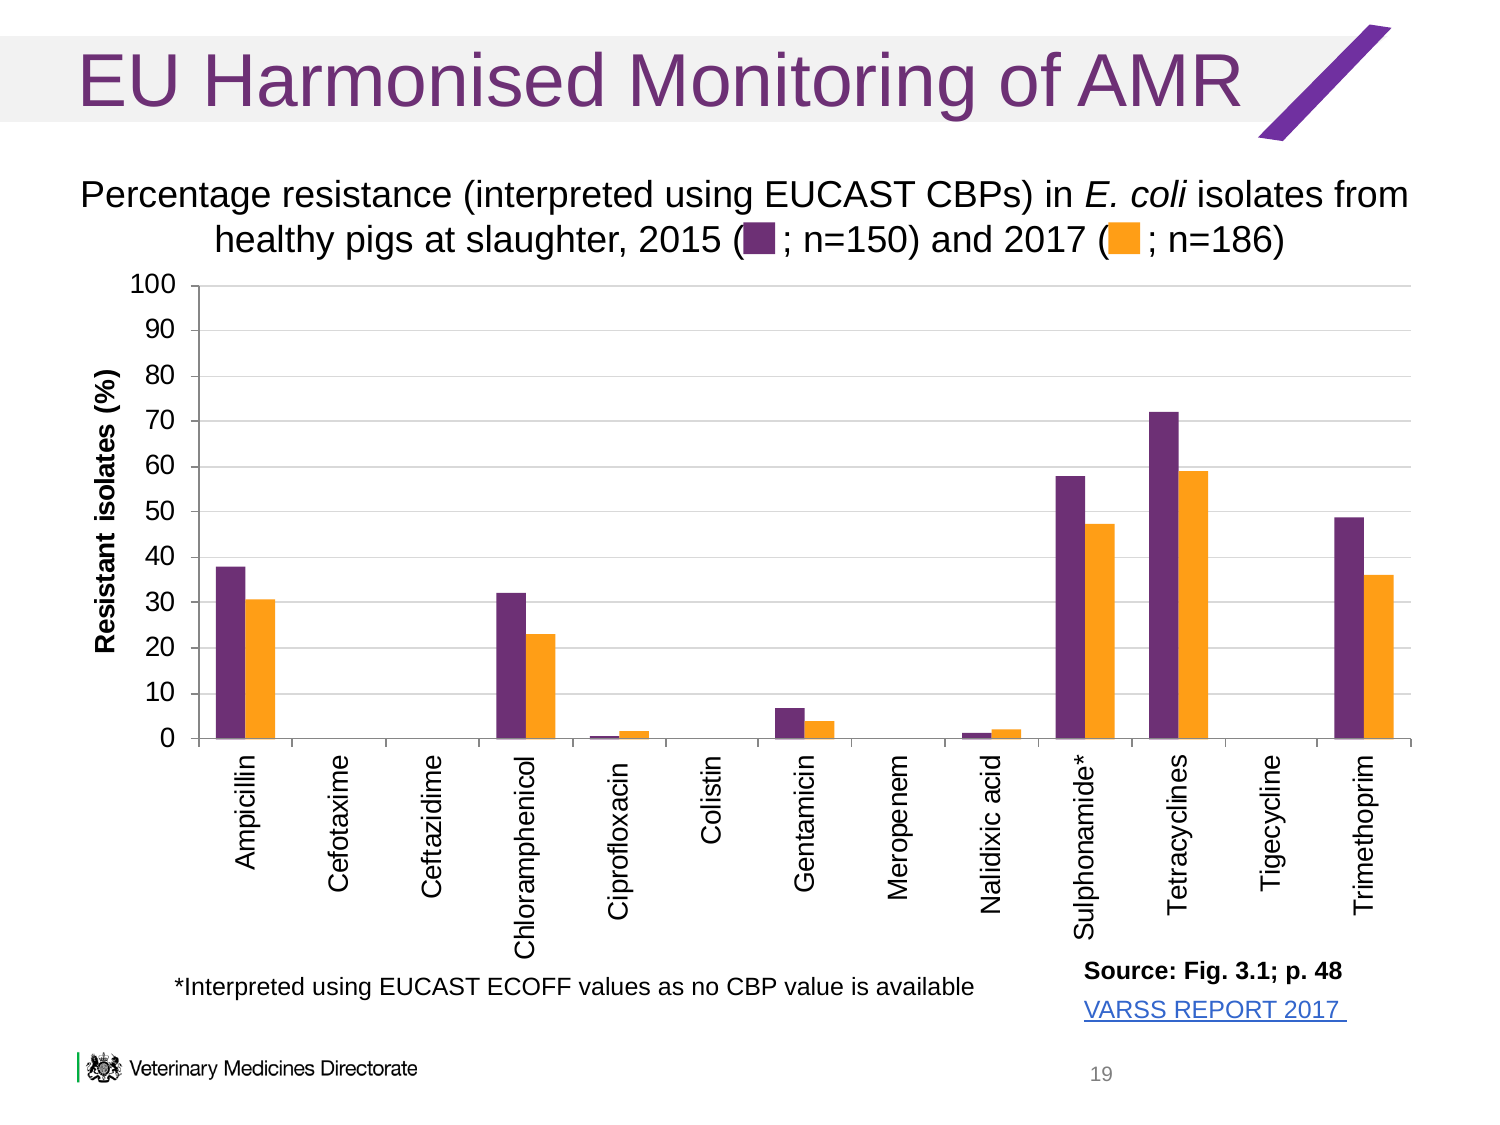

# EU Harmonised Monitoring of AMR
Percentage resistance (interpreted using EUCAST CBPs) in E. coli isolates from
healthy pigs at slaughter, 2015 (; n=150) and 2017 (; n=186)
Source: Fig. 3.1; p. 48
*Interpreted using EUCAST ECOFF values as no CBP value is available
VARSS REPORT 2017